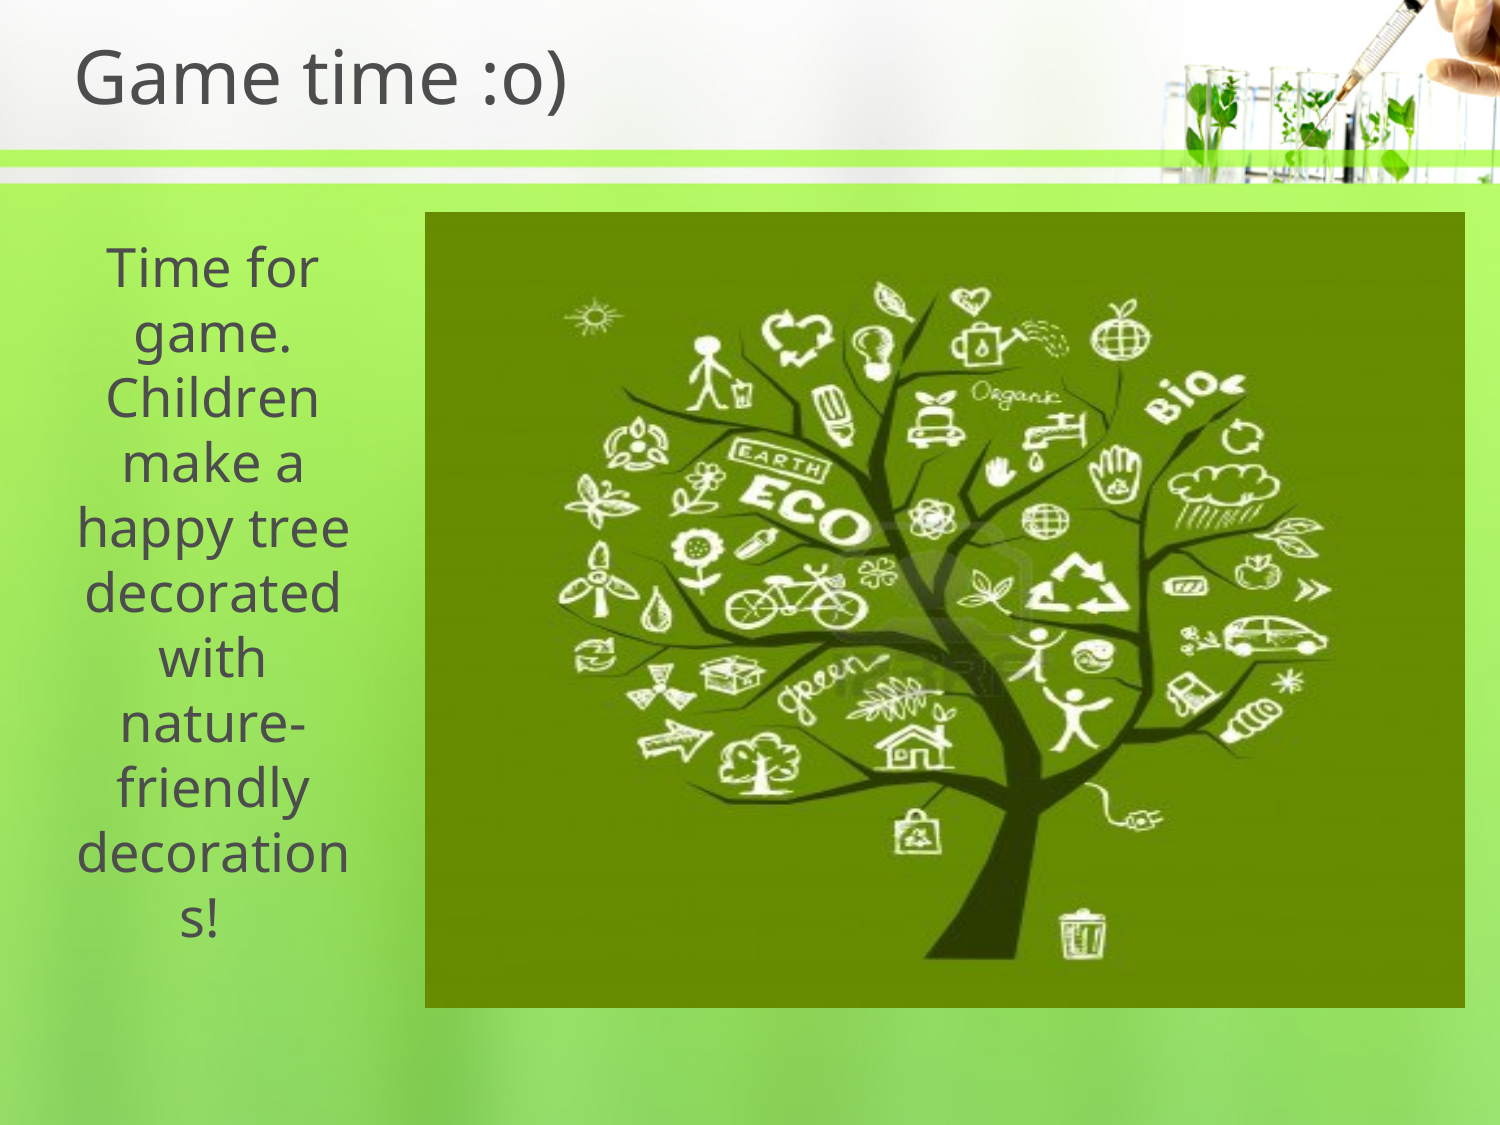

# Game time :o)
Time for game. Children make a happy tree decorated with nature-
friendly decorations!